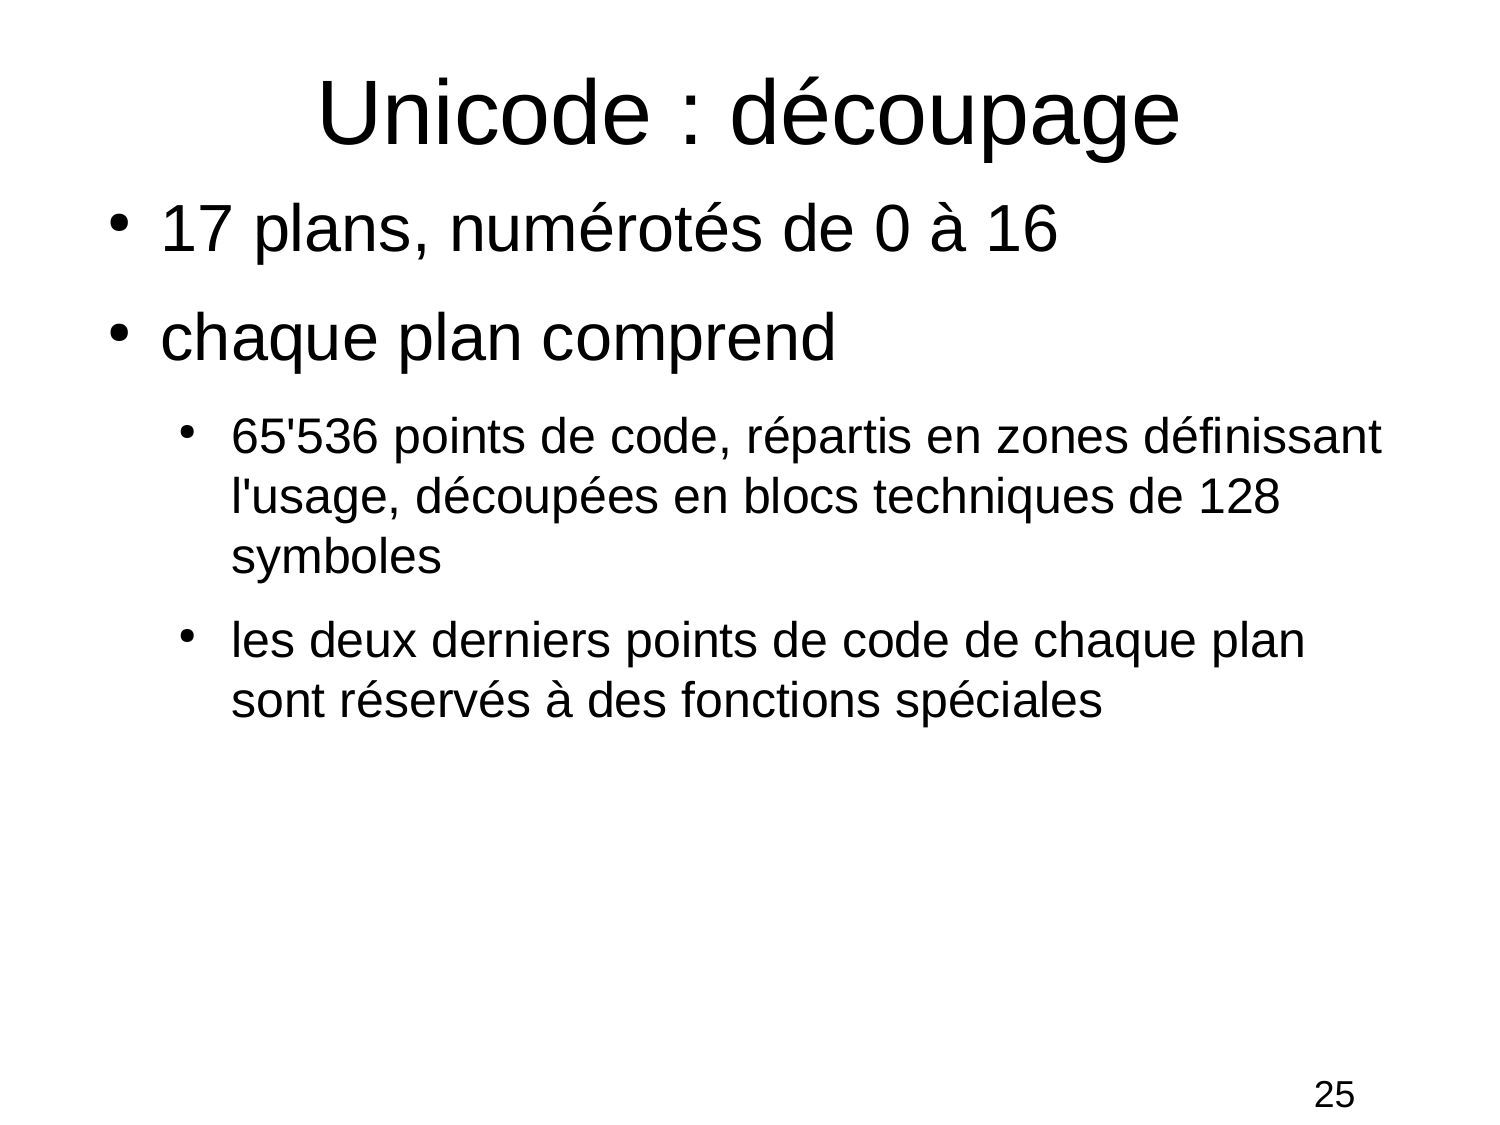

# Unicode : découpage
17 plans, numérotés de 0 à 16
chaque plan comprend
65'536 points de code, répartis en zones définissant l'usage, découpées en blocs techniques de 128 symboles
les deux derniers points de code de chaque plan sont réservés à des fonctions spéciales